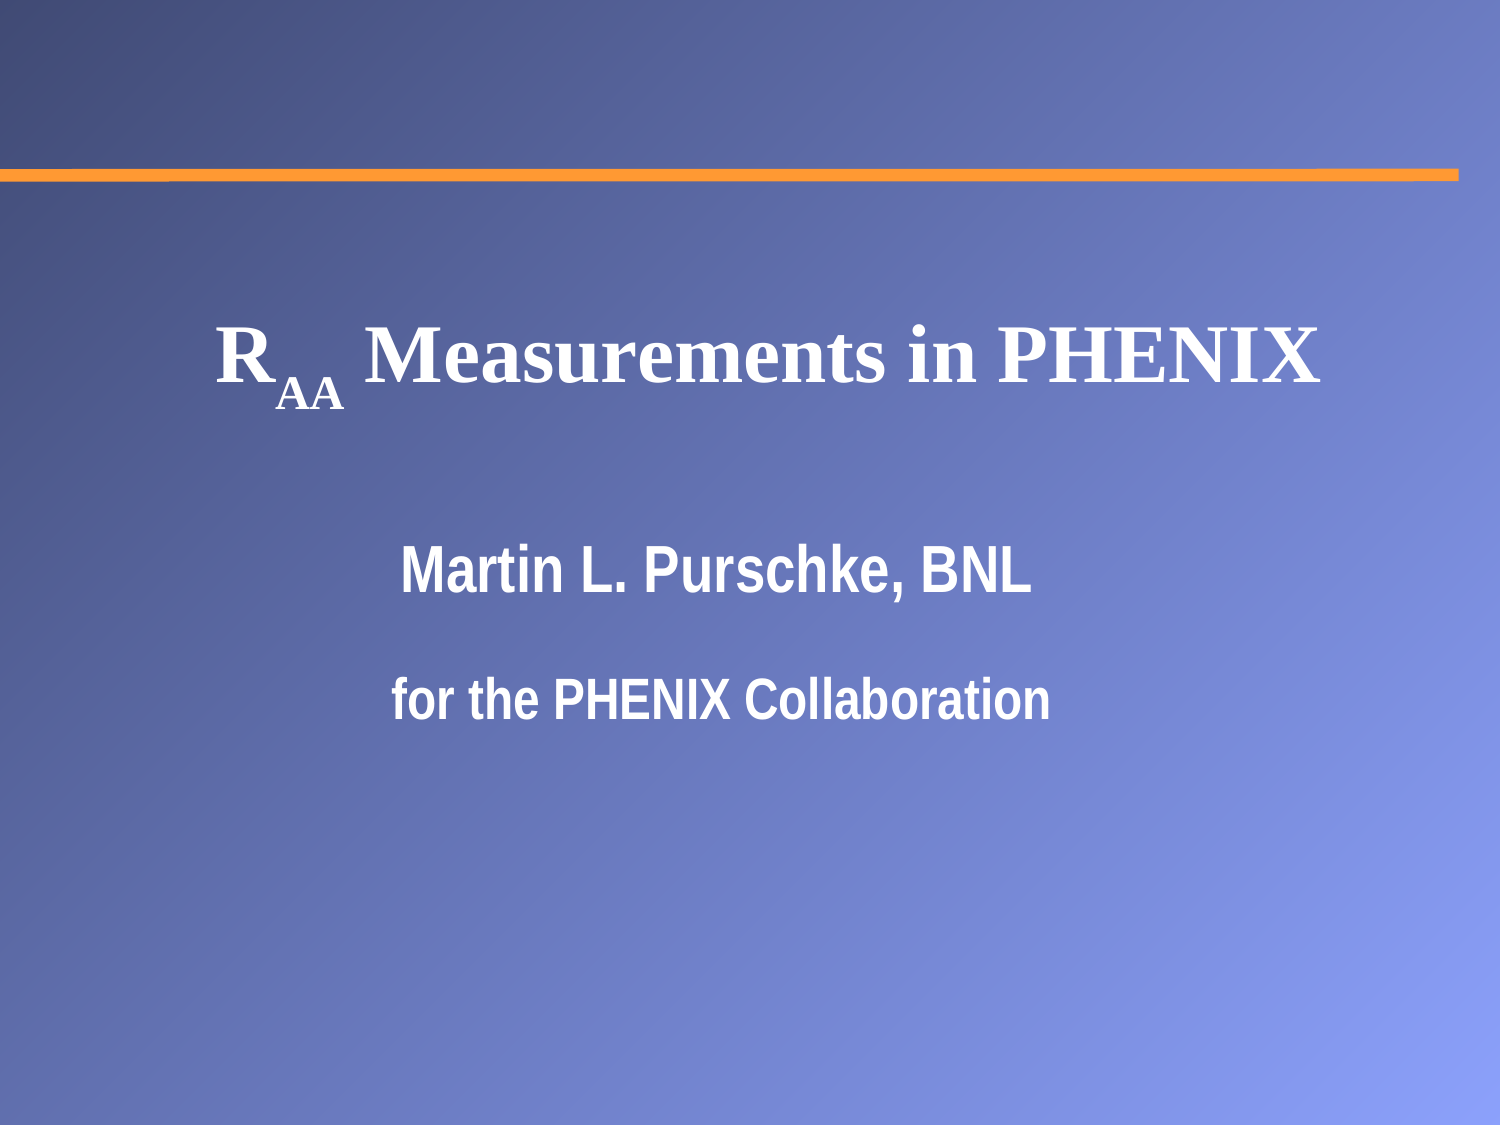

RAA Measurements in PHENIX
Martin L. Purschke, BNL
for the PHENIX Collaboration